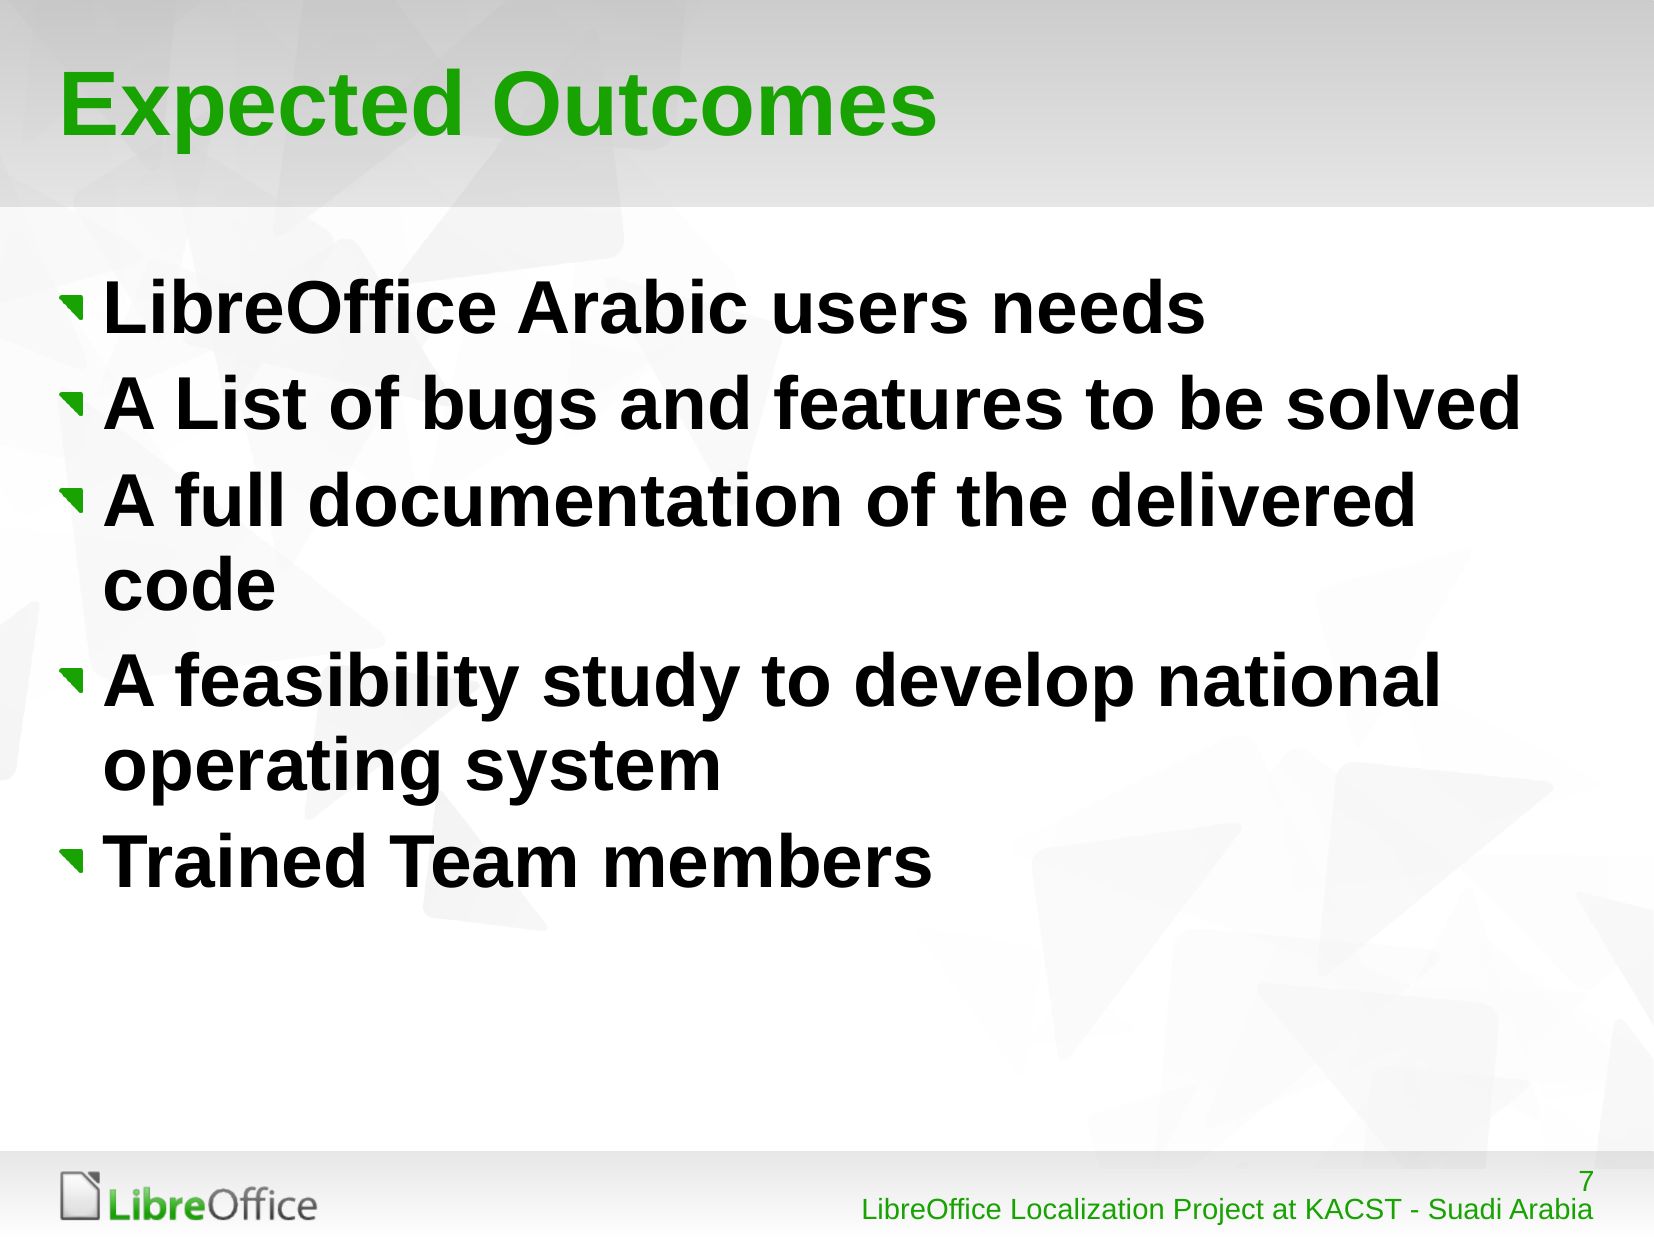

# Expected Outcomes
LibreOffice Arabic users needs
A List of bugs and features to be solved
A full documentation of the delivered code
A feasibility study to develop national operating system
Trained Team members
7
LibreOffice Localization Project at KACST - Suadi Arabia